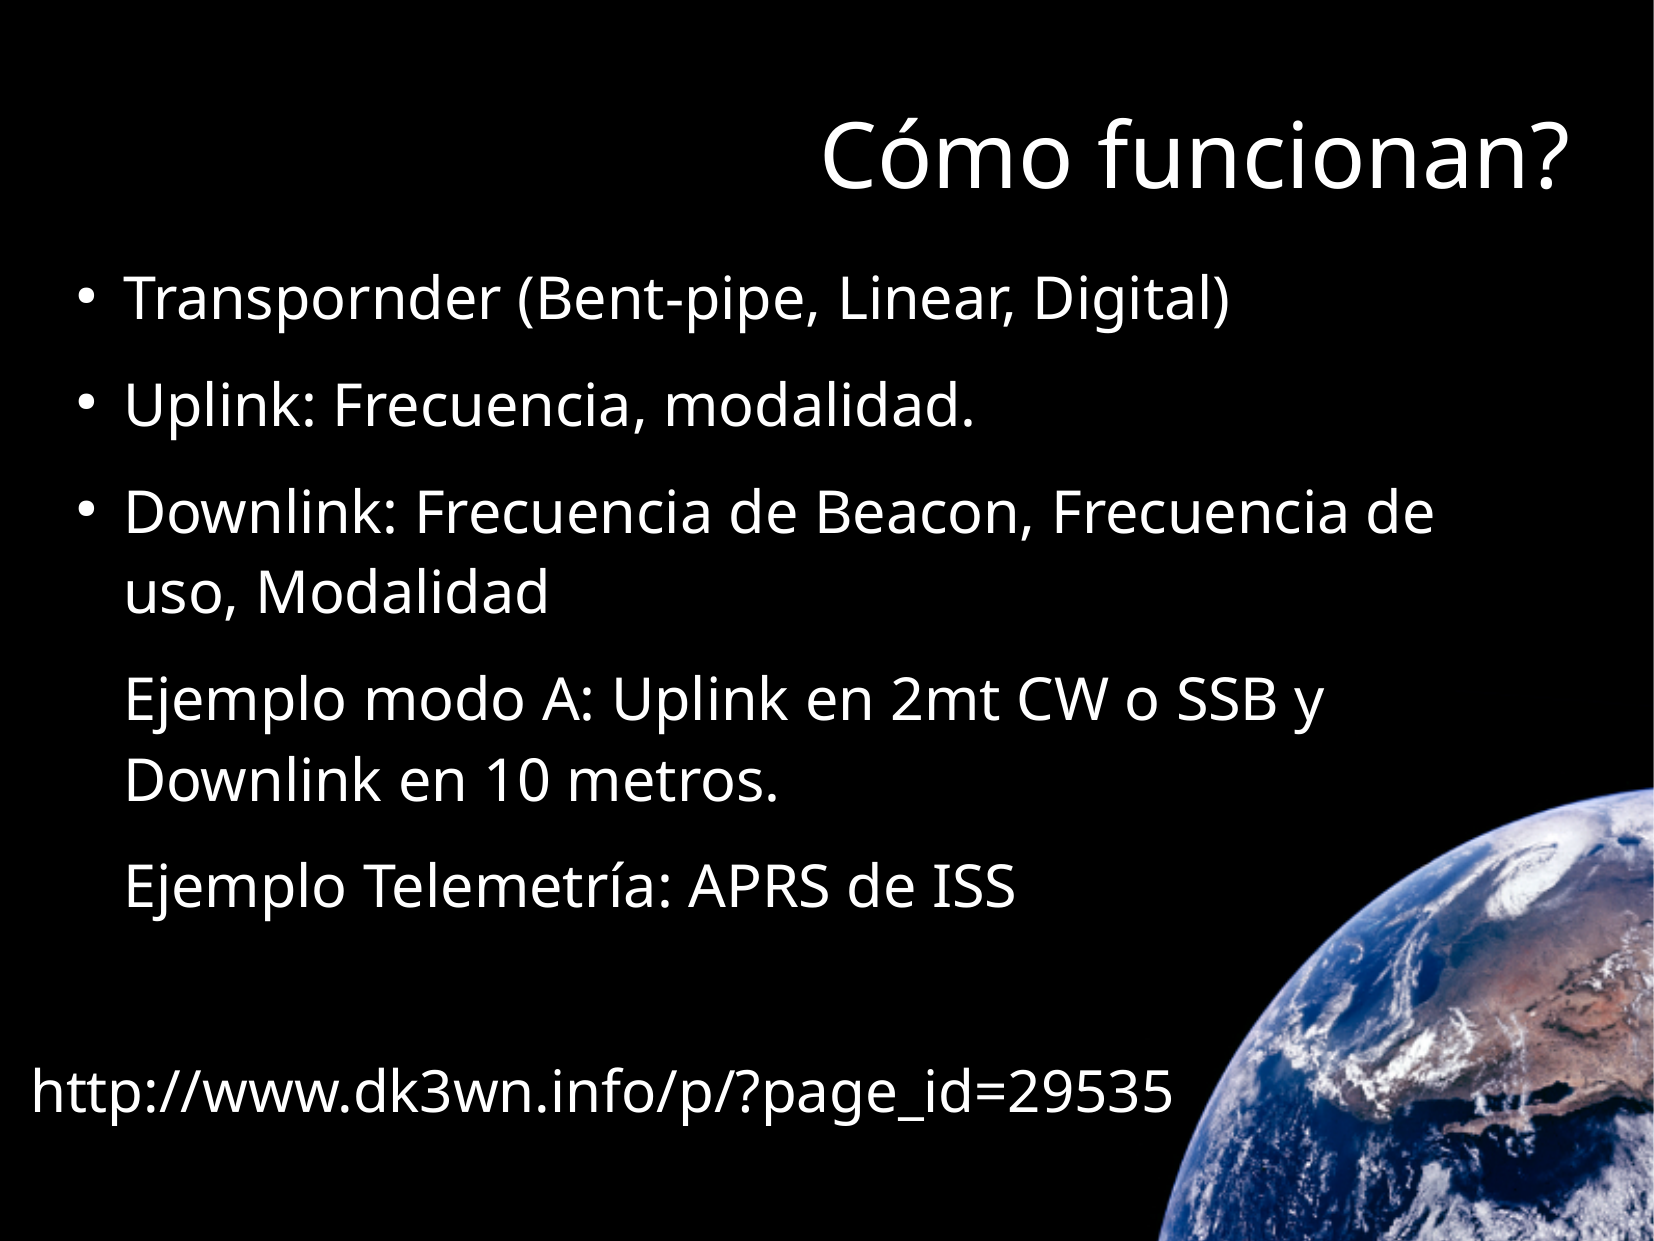

# Cómo funcionan?
Transpornder (Bent-pipe, Linear, Digital)
Uplink: Frecuencia, modalidad.
Downlink: Frecuencia de Beacon, Frecuencia de uso, Modalidad
Ejemplo modo A: Uplink en 2mt CW o SSB y Downlink en 10 metros.
Ejemplo Telemetría: APRS de ISS
http://www.dk3wn.info/p/?page_id=29535